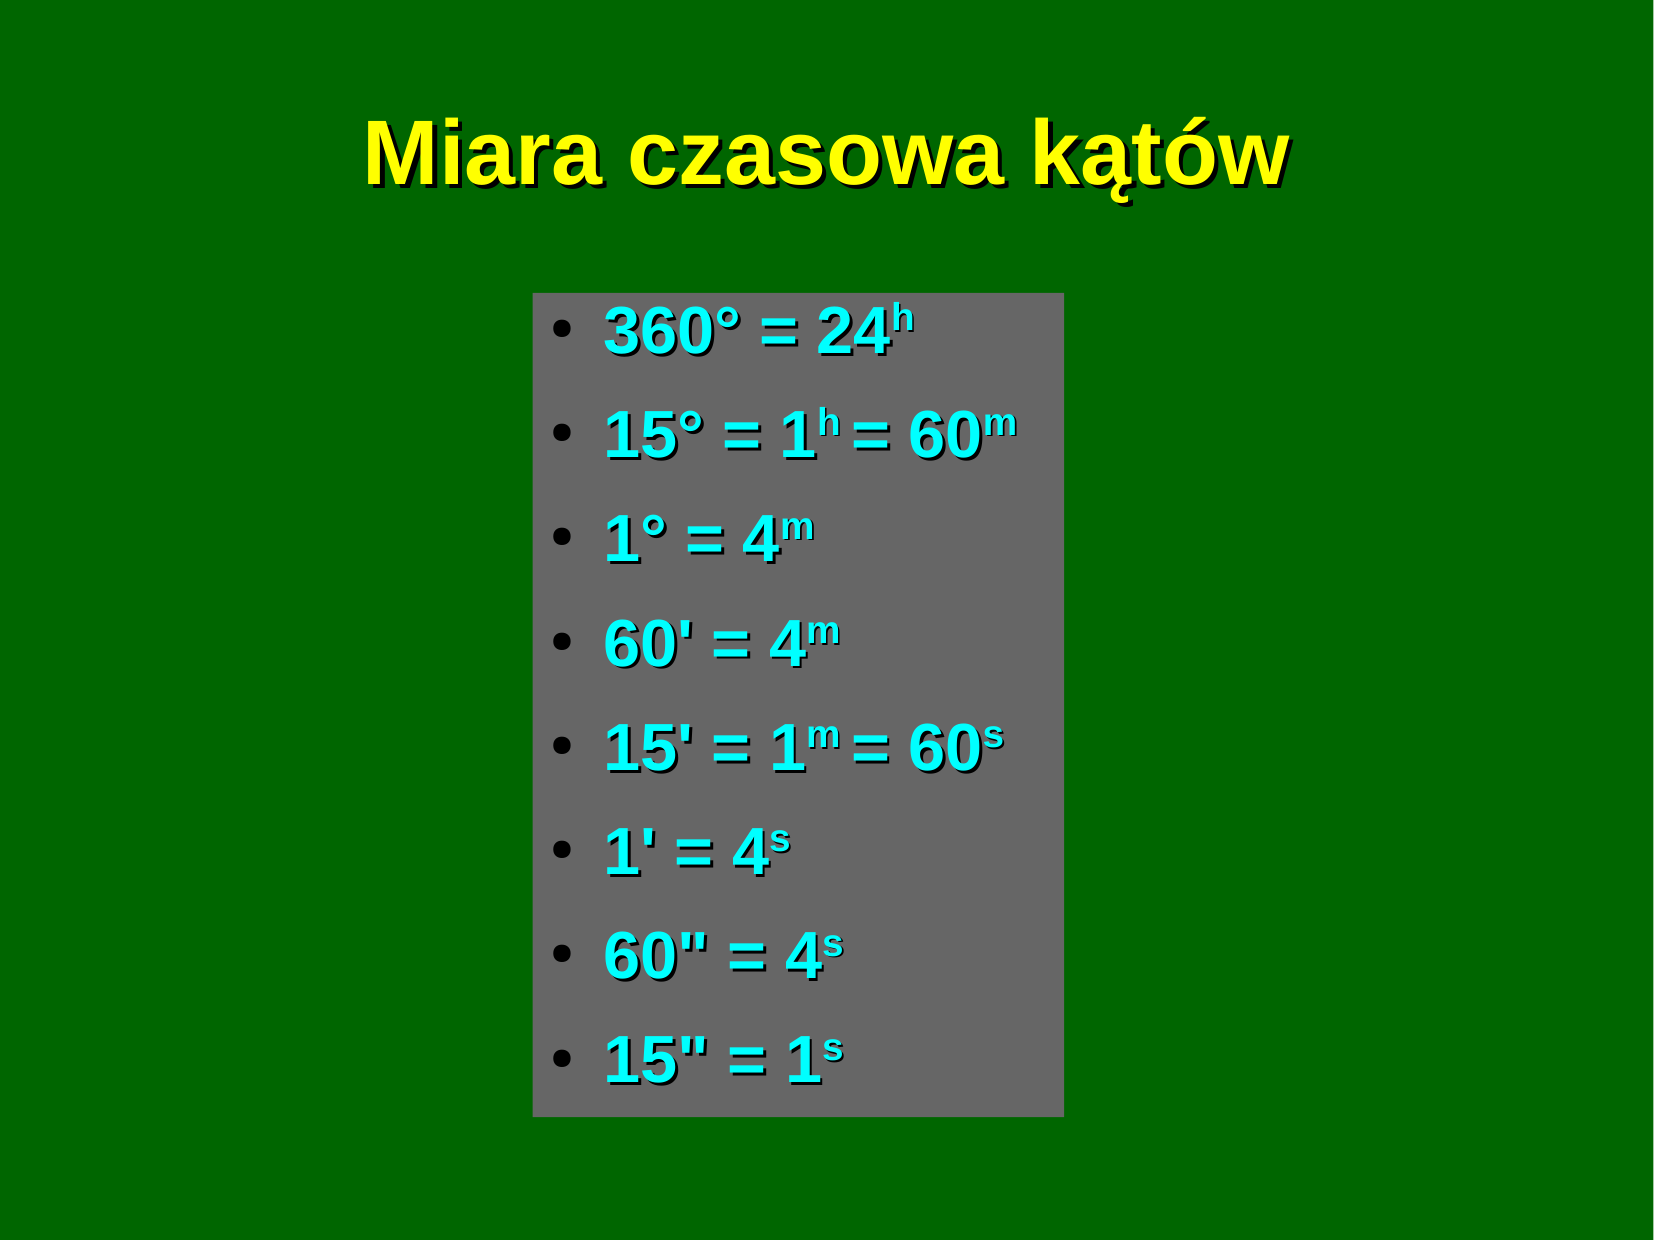

# Miara czasowa kątów
360° = 24h
15° = 1h = 60m
1° = 4m
60' = 4m
15' = 1m = 60s
1' = 4s
60" = 4s
15" = 1s